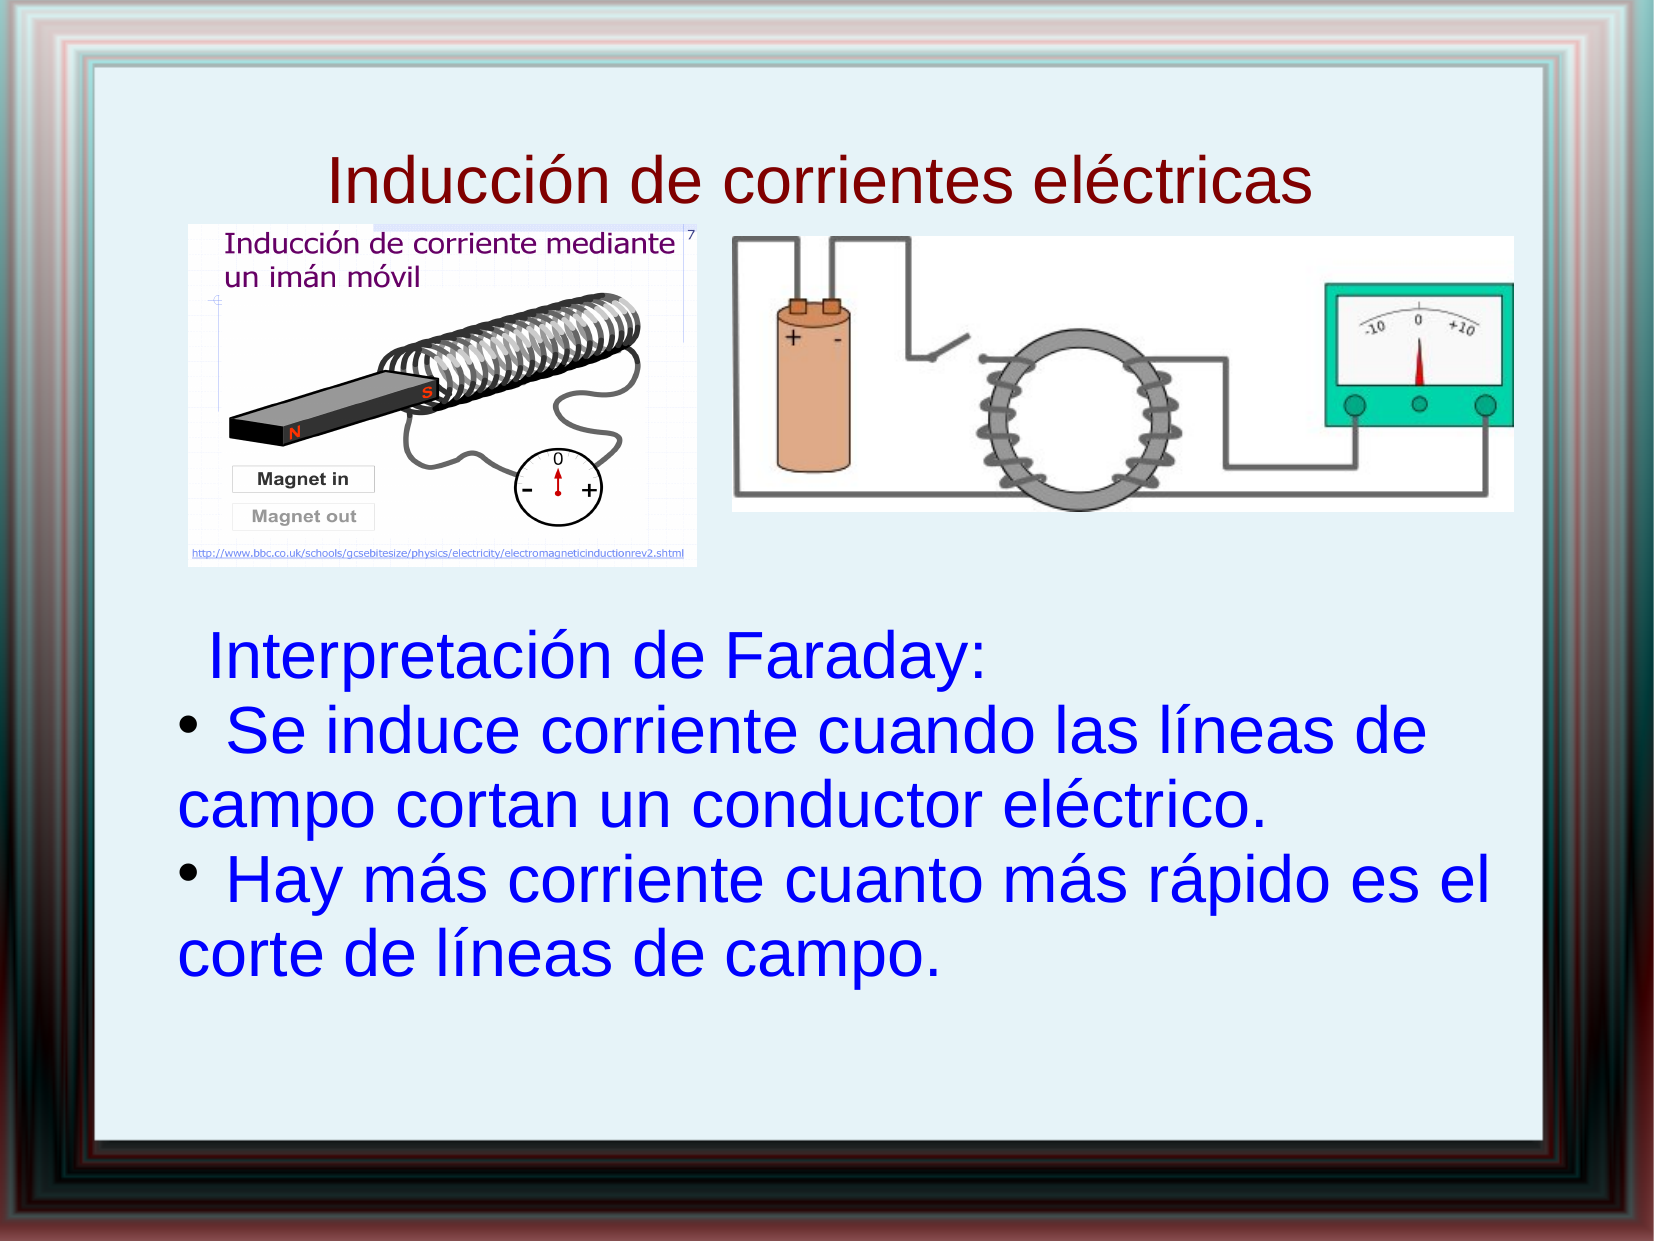

Inducción de corrientes eléctricas
Interpretación de Faraday:
 Se induce corriente cuando las líneas de campo cortan un conductor eléctrico.
 Hay más corriente cuanto más rápido es el corte de líneas de campo.